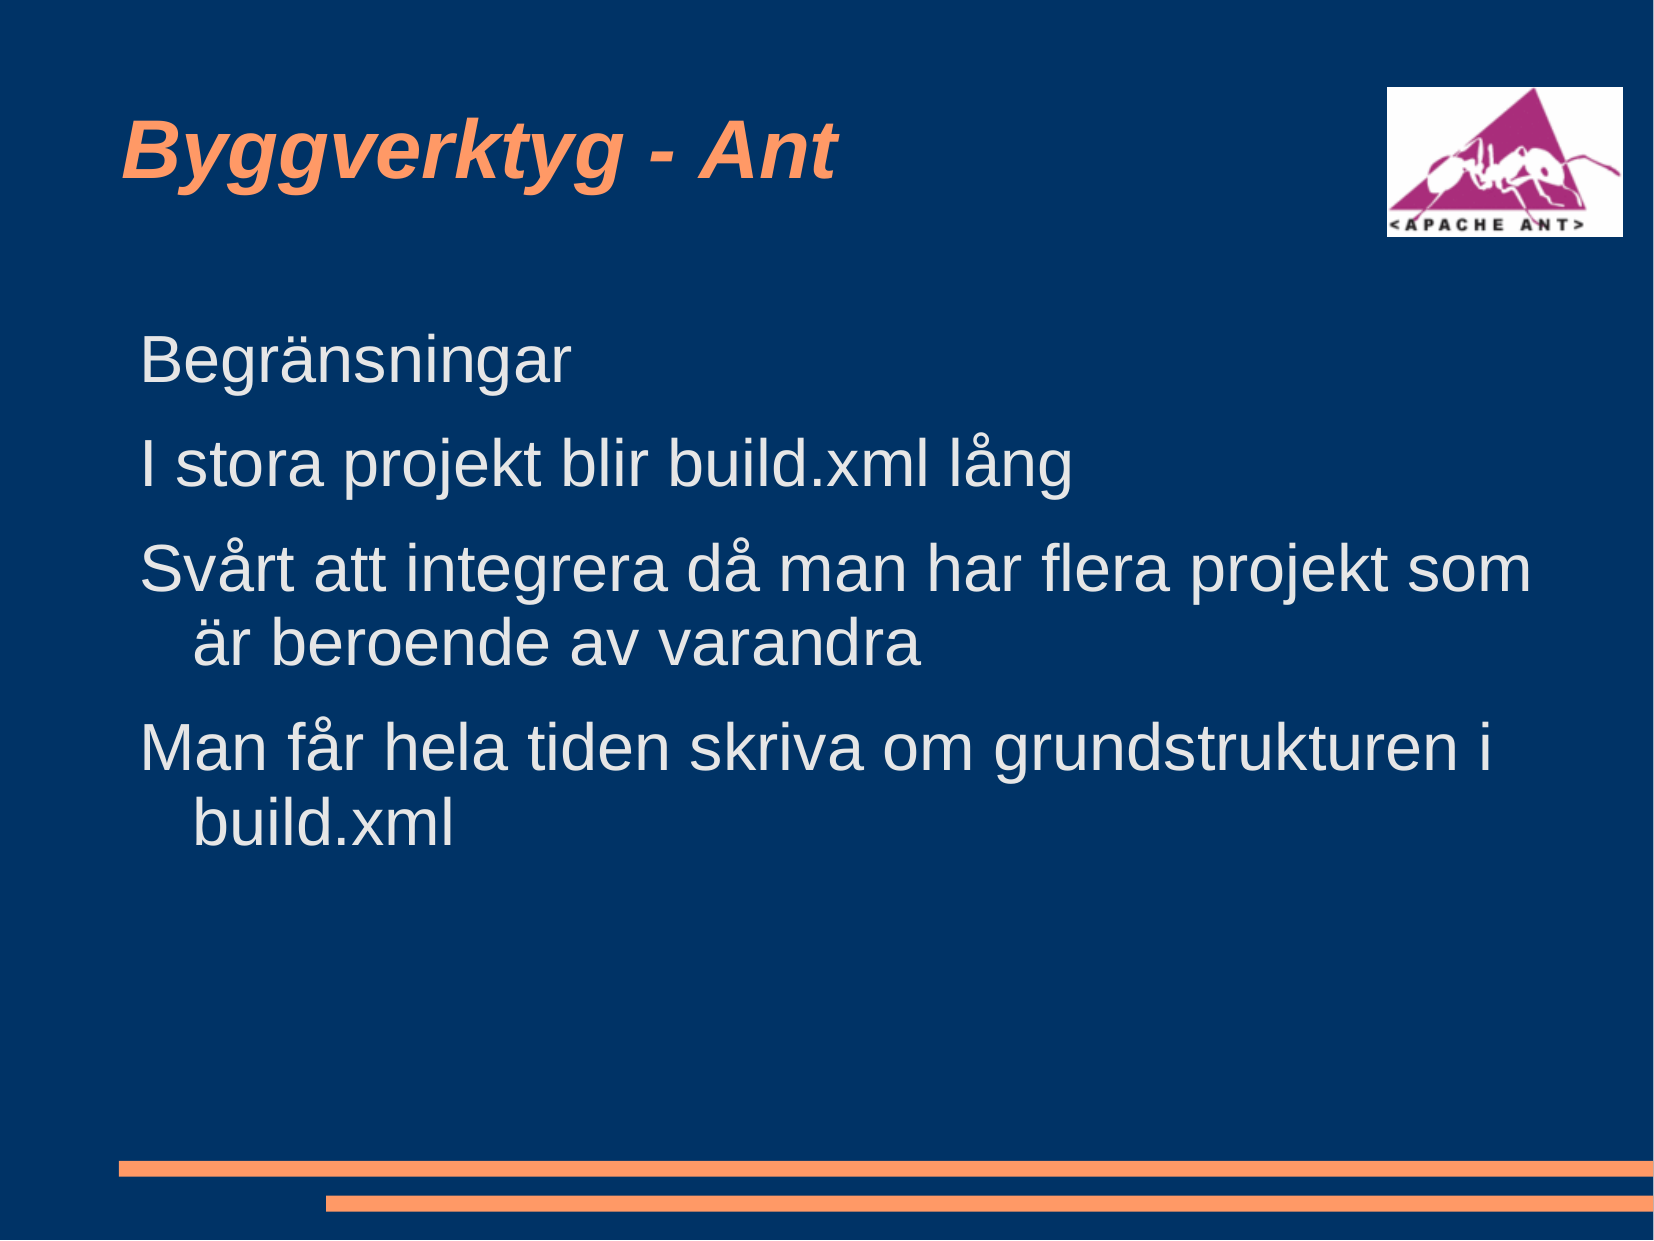

# Byggverktyg - Ant
Begränsningar
I stora projekt blir build.xml lång
Svårt att integrera då man har flera projekt som är beroende av varandra
Man får hela tiden skriva om grundstrukturen i build.xml